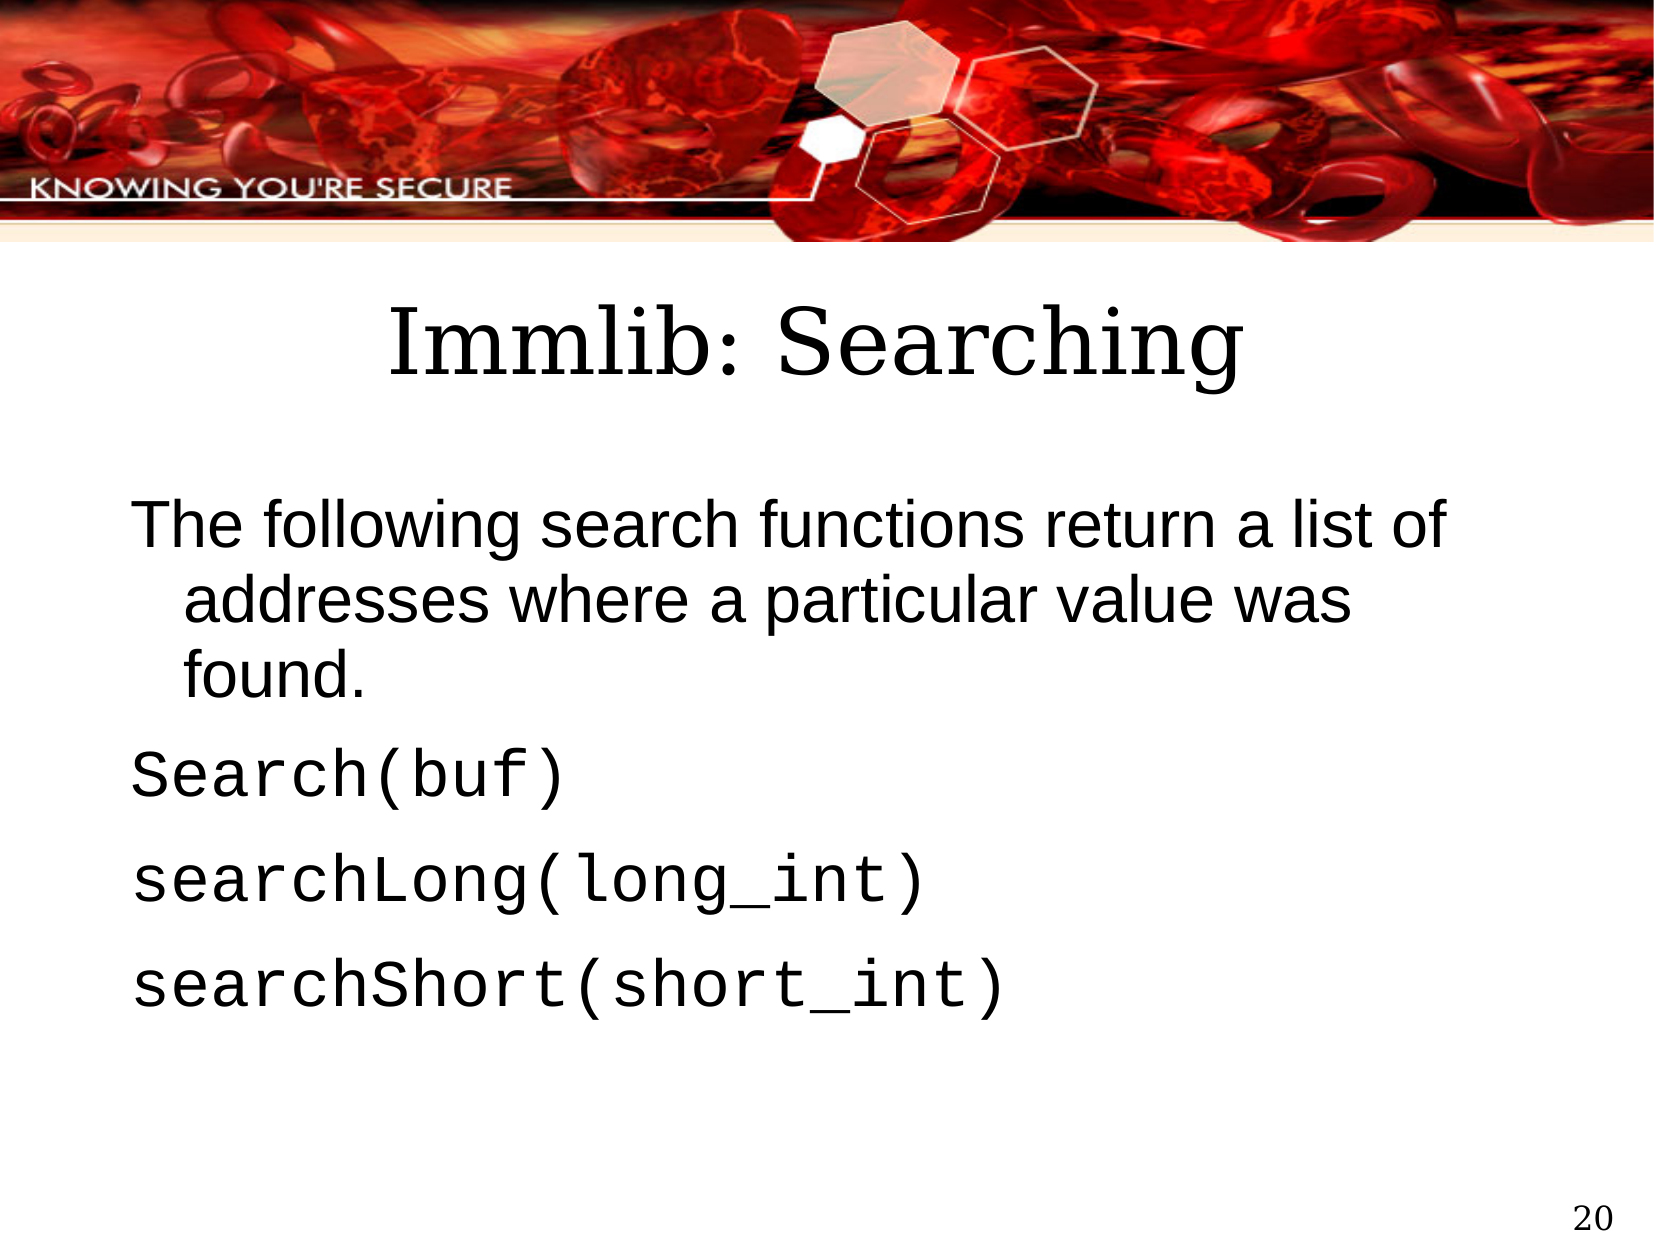

# Immlib: Searching
The following search functions return a list of addresses where a particular value was found.
Search(buf)
searchLong(long_int)
searchShort(short_int)